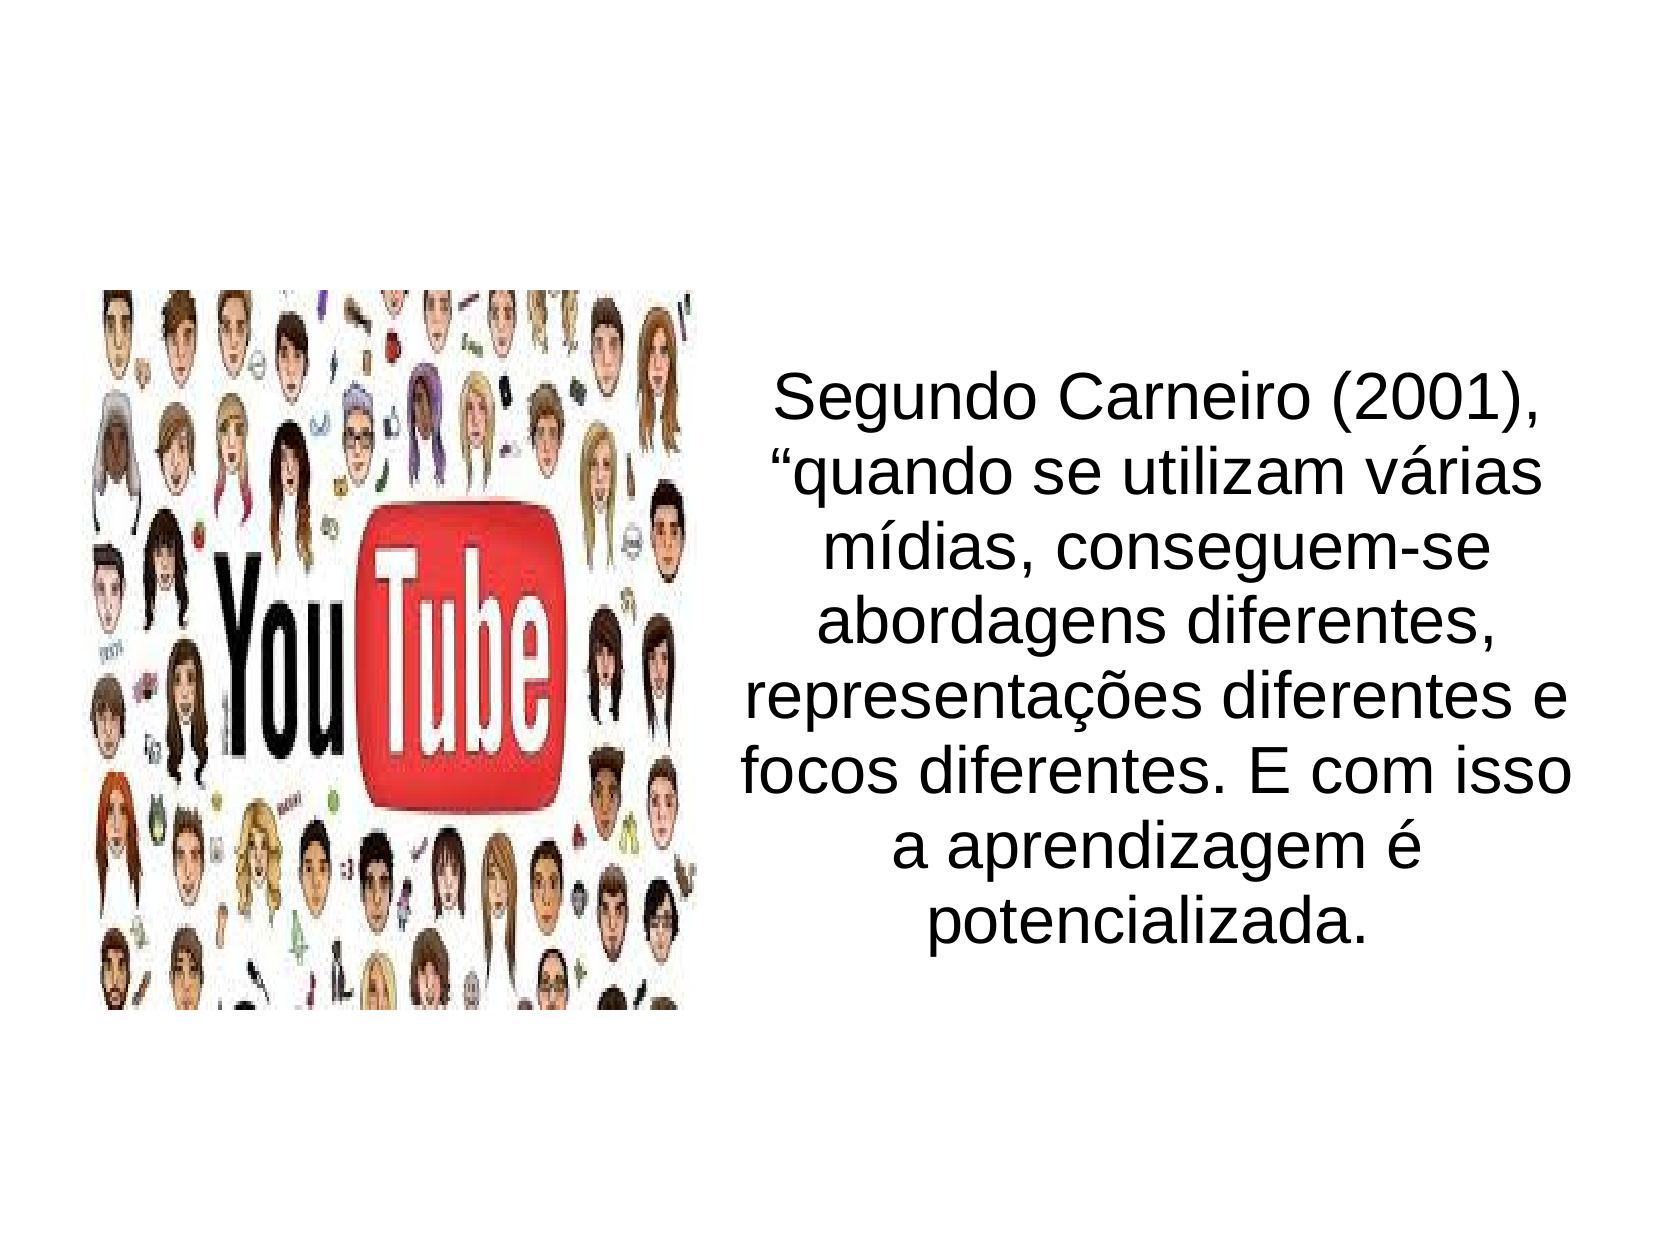

# Segundo Carneiro (2001), “quando se utilizam várias mídias, conseguem-se abordagens diferentes, representações diferentes e focos diferentes. E com isso a aprendizagem é potencializada.